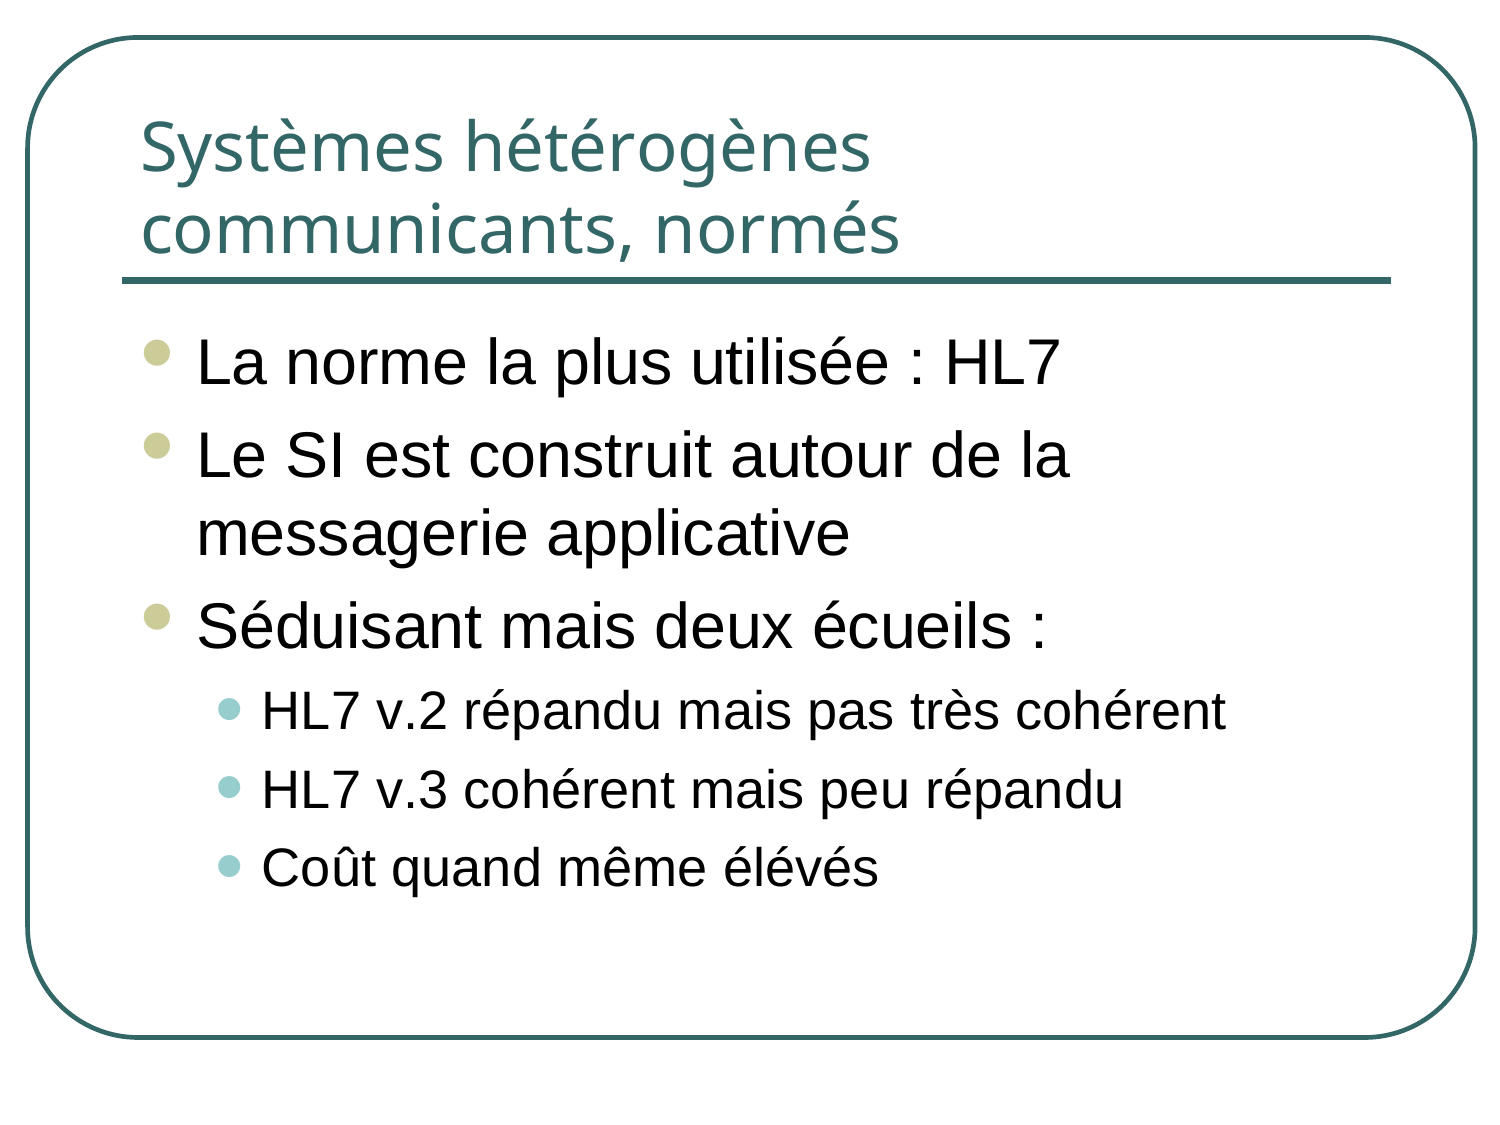

# Systèmes hétérogènes communicants, normés
La norme la plus utilisée : HL7
Le SI est construit autour de la messagerie applicative
Séduisant mais deux écueils :
HL7 v.2 répandu mais pas très cohérent
HL7 v.3 cohérent mais peu répandu
Coût quand même élévés